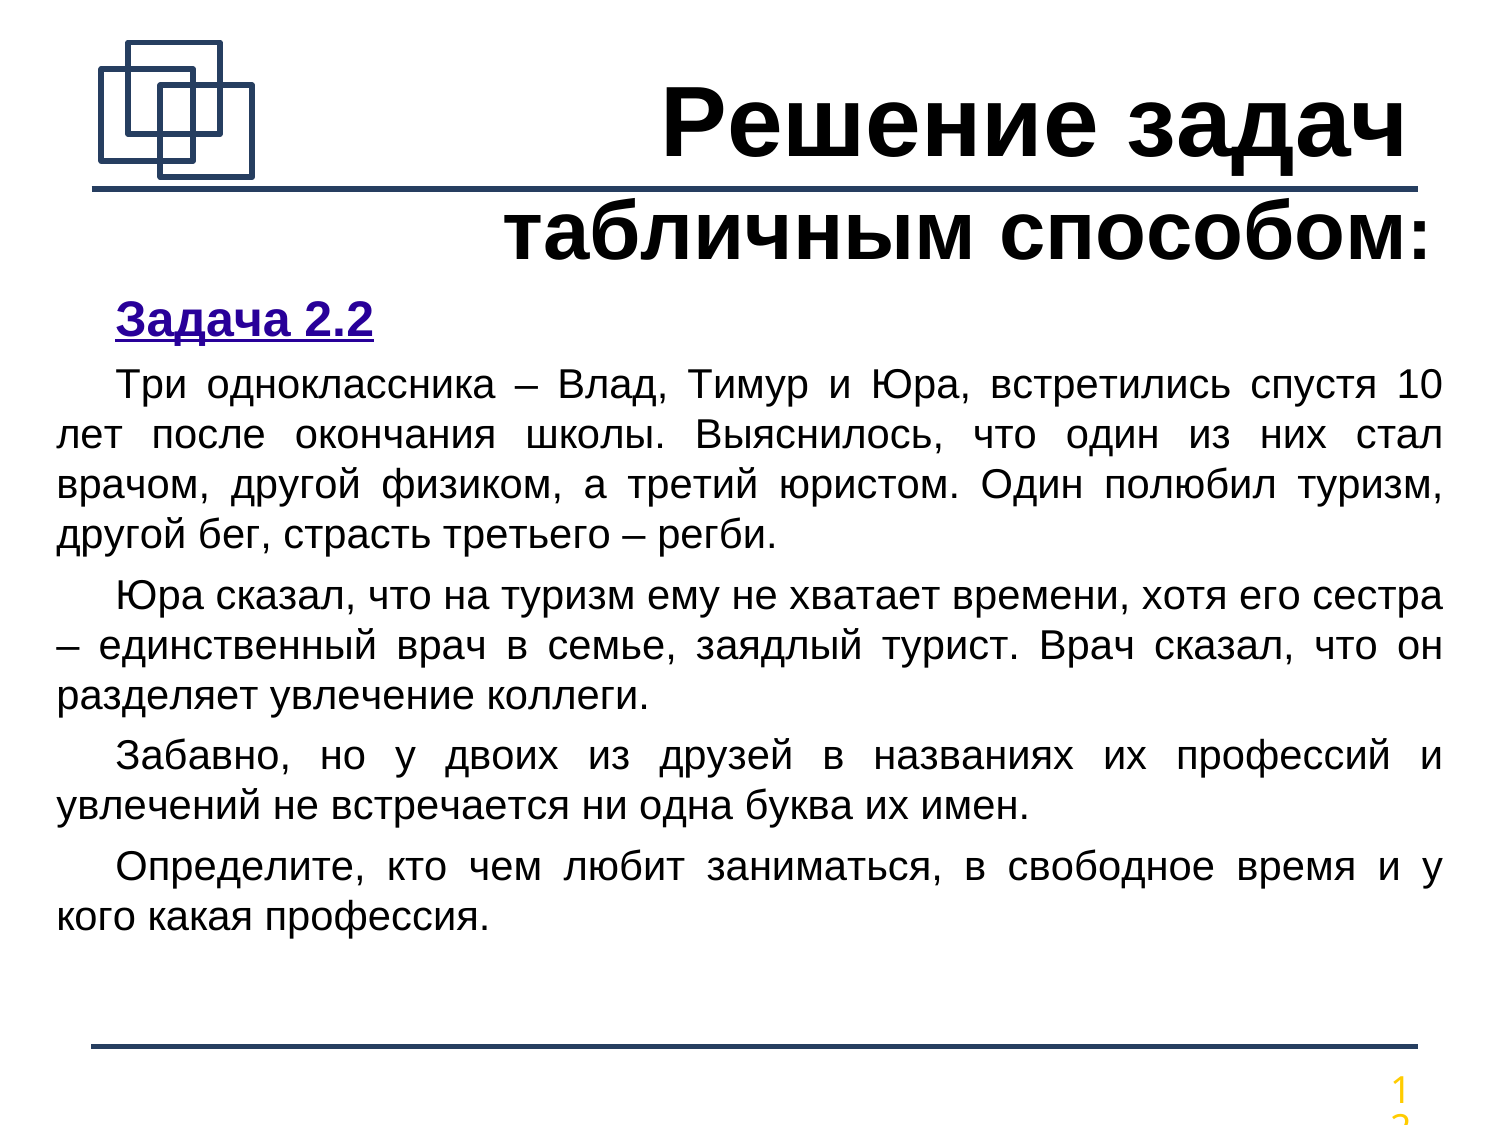

Решение задач
табличным способом:
# Задача 2.2
Три одноклассника – Влад, Тимур и Юра, встретились спустя 10 лет после окончания школы. Выяснилось, что один из них стал врачом, другой физиком, а третий юристом. Один полюбил туризм, другой бег, страсть третьего – регби.
Юра сказал, что на туризм ему не хватает времени, хотя его сестра – единственный врач в семье, заядлый турист. Врач сказал, что он разделяет увлечение коллеги.
Забавно, но у двоих из друзей в названиях их профессий и увлечений не встречается ни одна буква их имен.
Определите, кто чем любит заниматься, в свободное время и у кого какая профессия.